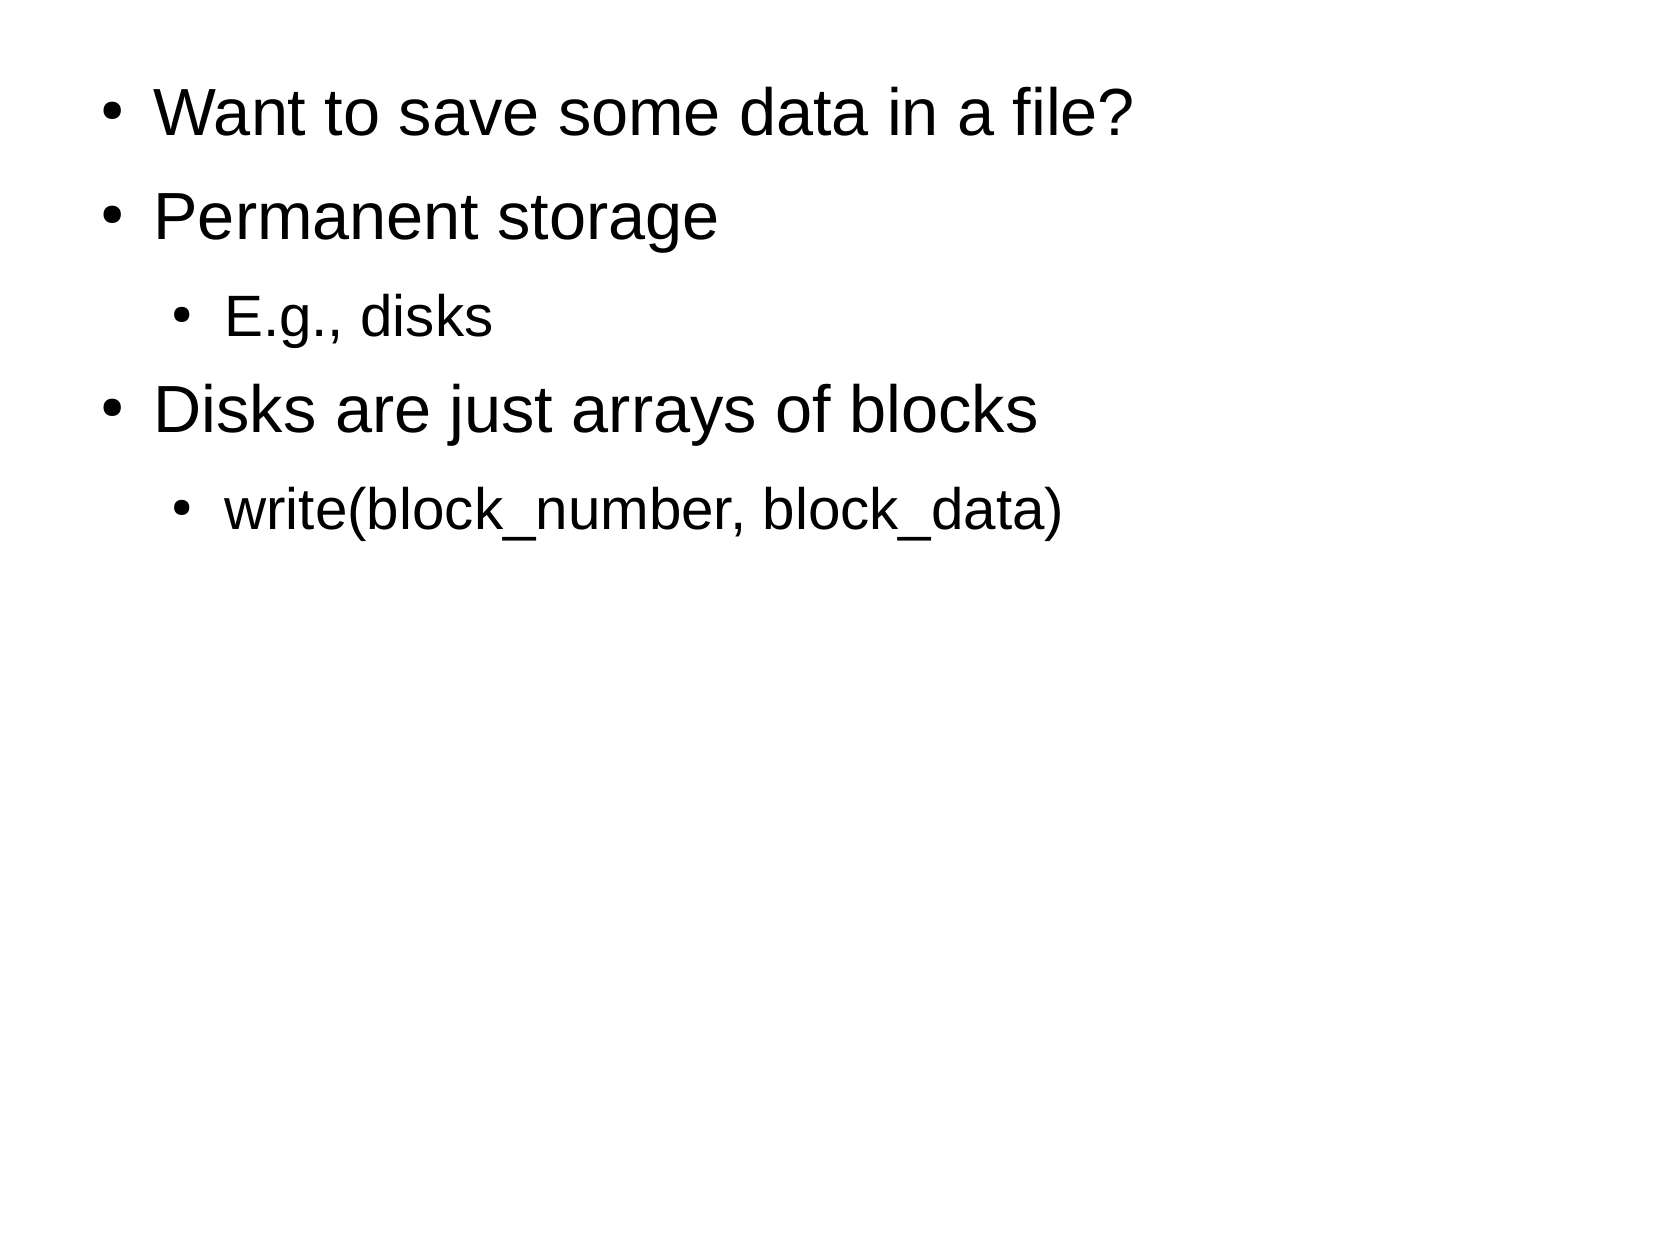

# Want to save some data in a file?
Permanent storage
E.g., disks
Disks are just arrays of blocks
write(block_number, block_data)